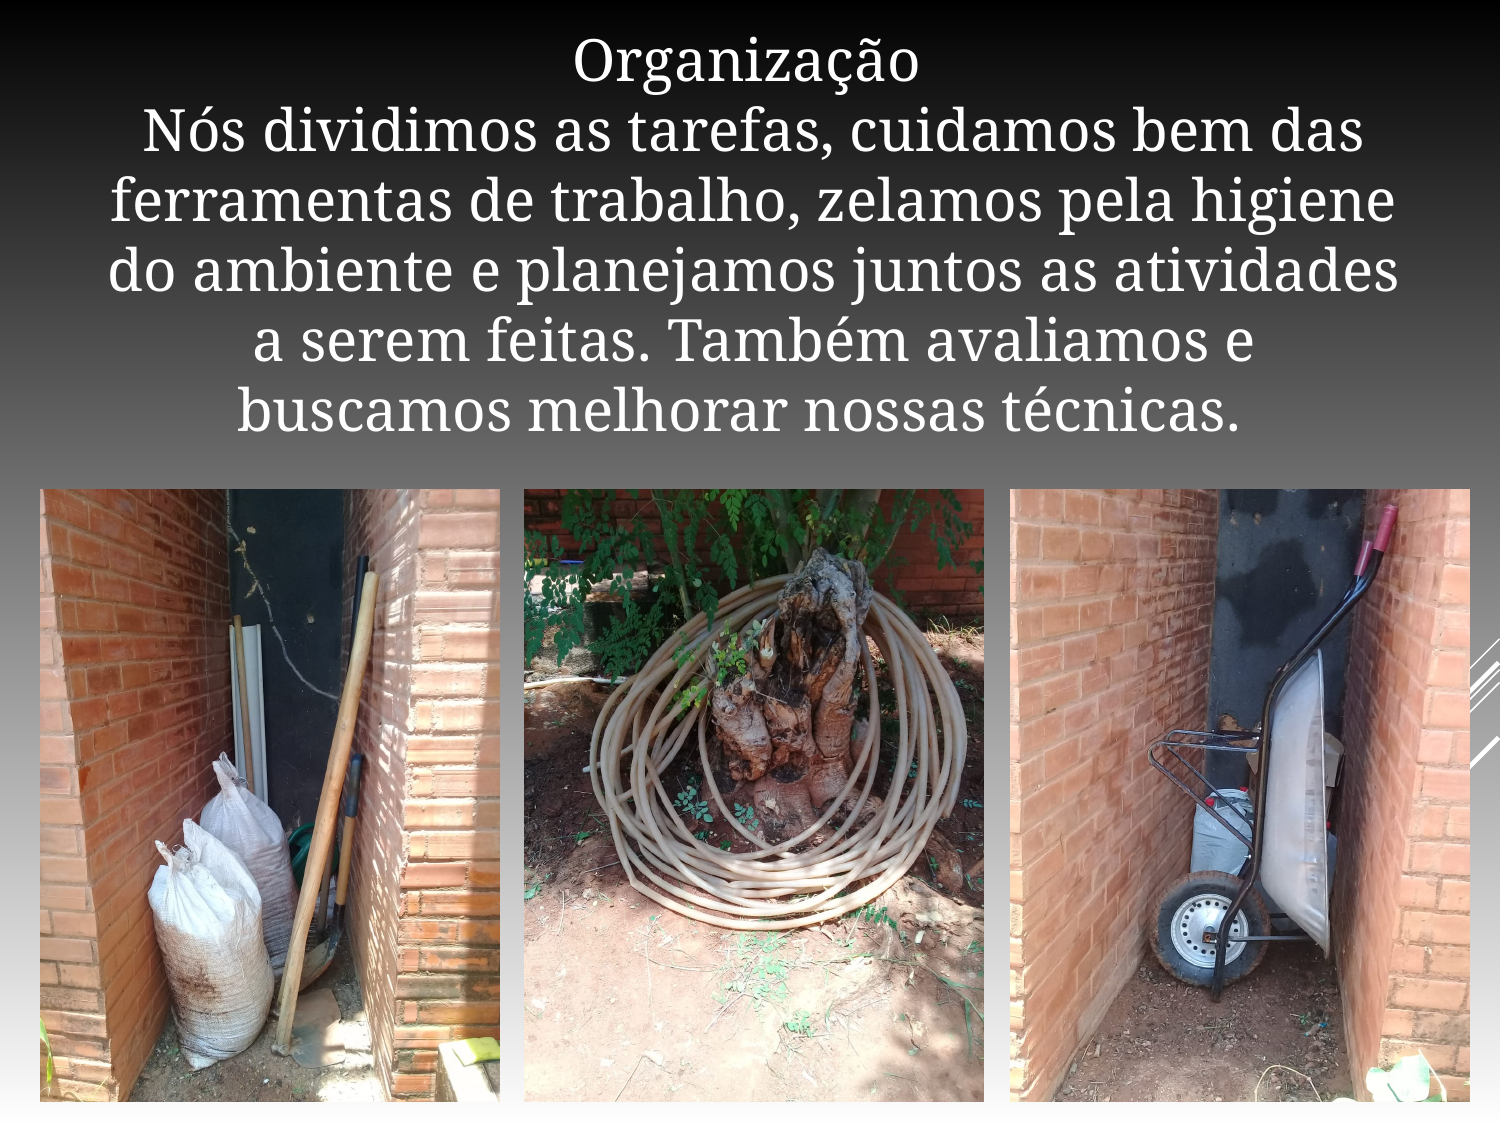

Organização
Nós dividimos as tarefas, cuidamos bem das ferramentas de trabalho, zelamos pela higiene do ambiente e planejamos juntos as atividades a serem feitas. Também avaliamos e buscamos melhorar nossas técnicas.